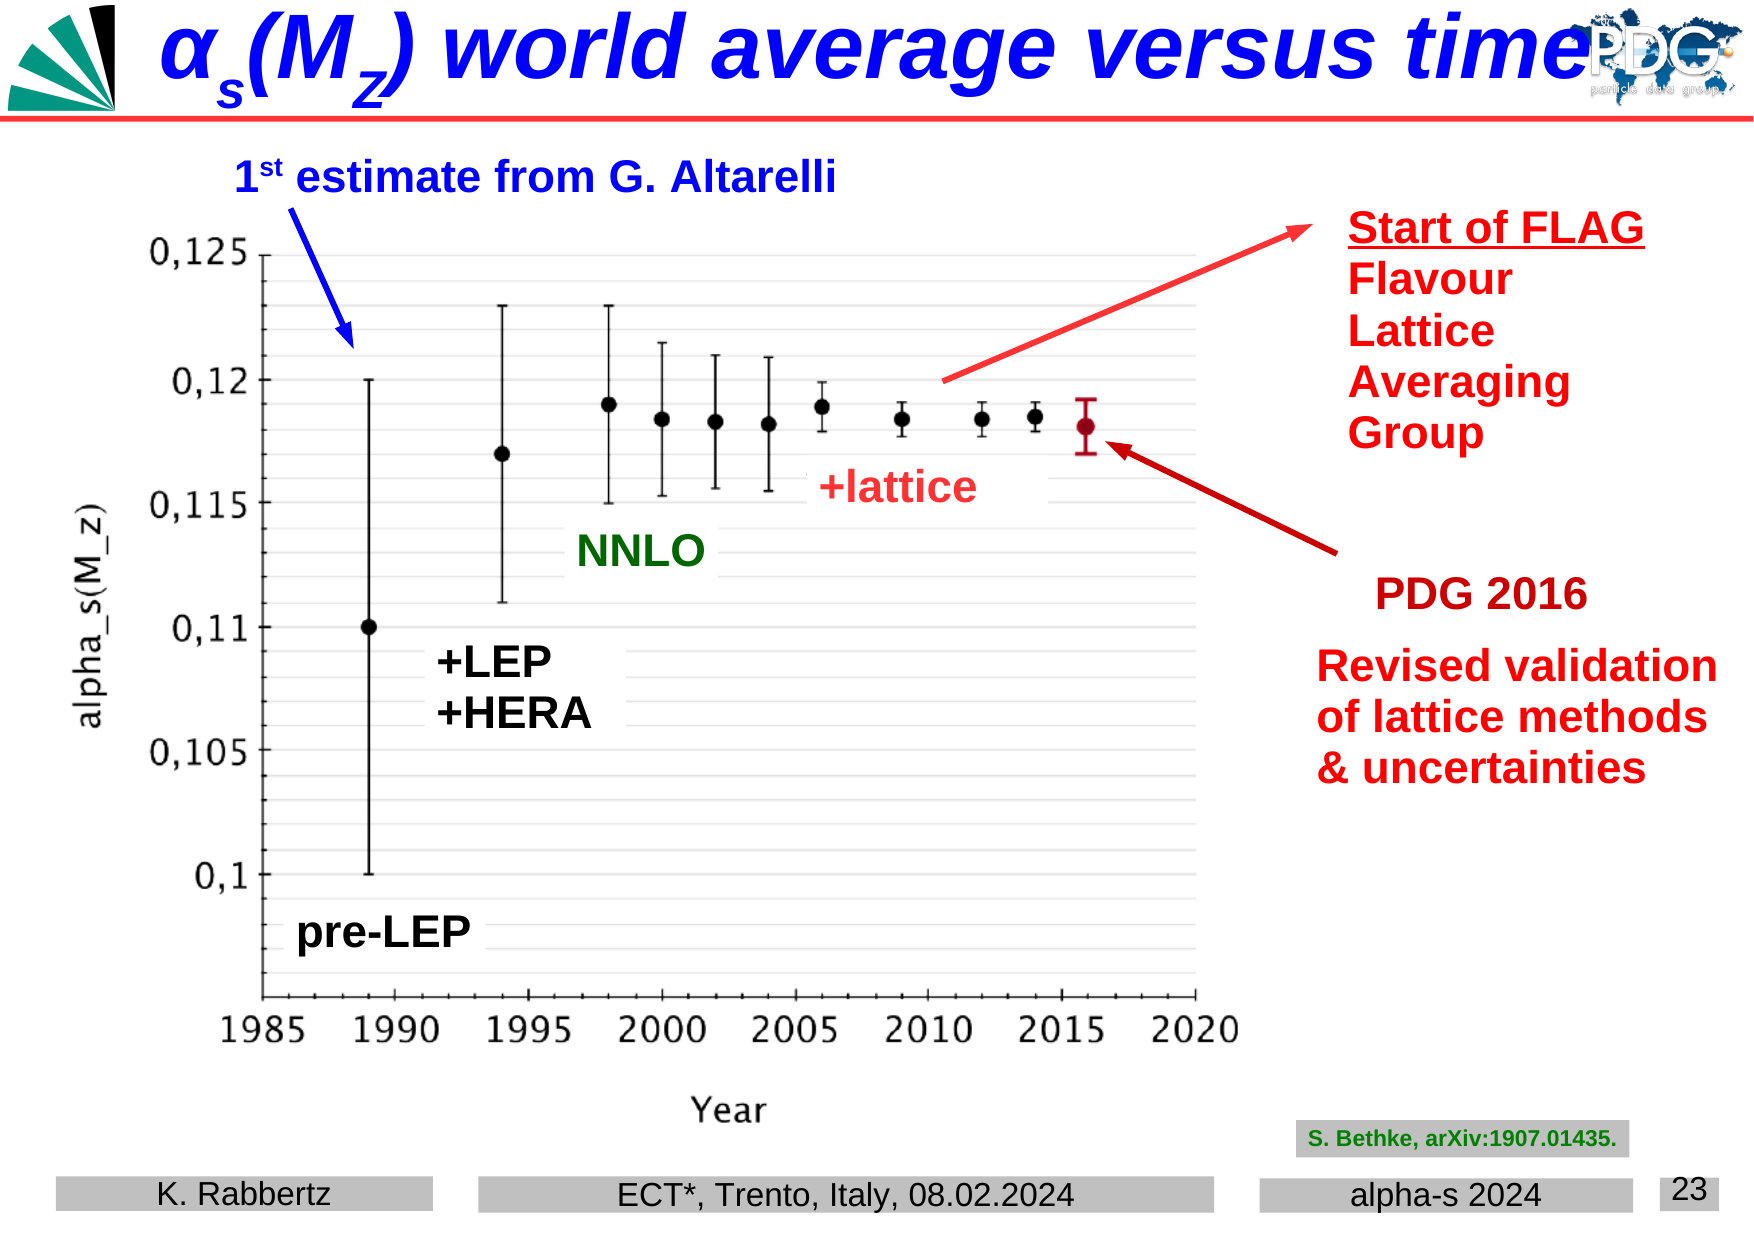

# αs(MZ) world average versus time
1st estimate from G. Altarelli
Start of FLAG
Flavour Lattice Averaging
Group
+lattice
NNLO
PDG 2016
+LEP
+HERA
Revised validation of lattice methods & uncertainties
pre-LEP
S. Bethke, arXiv:1907.01435.